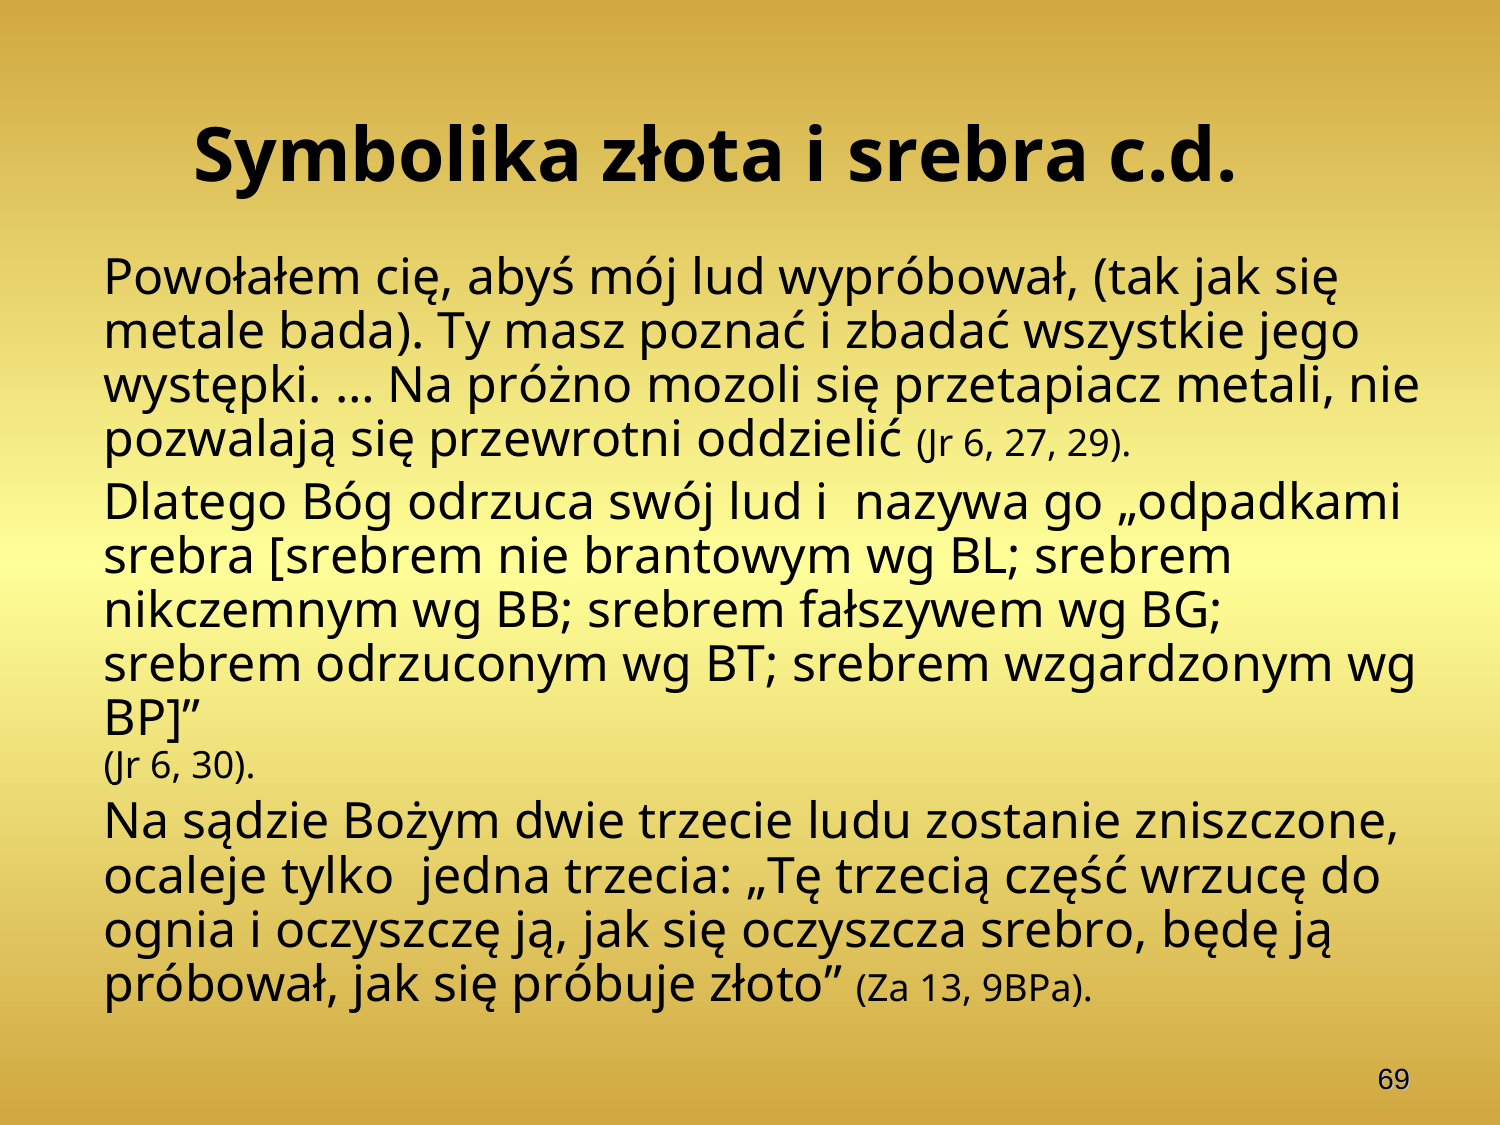

# Symbolika złota i srebra c.d.
Powołałem cię, abyś mój lud wypróbował, (tak jak się metale bada). Ty masz poznać i zbadać wszystkie jego występki. … Na próżno mozoli się przetapiacz metali, nie pozwalają się przewrotni oddzielić (Jr 6, 27, 29).
Dlatego Bóg odrzuca swój lud i nazywa go „odpadkami srebra [srebrem nie brantowym wg BL; srebrem nikczemnym wg BB; srebrem fałszywem wg BG; srebrem odrzuconym wg BT; srebrem wzgardzonym wg BP]”
(Jr 6, 30).
Na sądzie Bożym dwie trzecie ludu zostanie zniszczone, ocaleje tylko jedna trzecia: „Tę trzecią część wrzucę do ognia i oczyszczę ją, jak się oczyszcza srebro, będę ją próbował, jak się próbuje złoto” (Za 13, 9BPa).